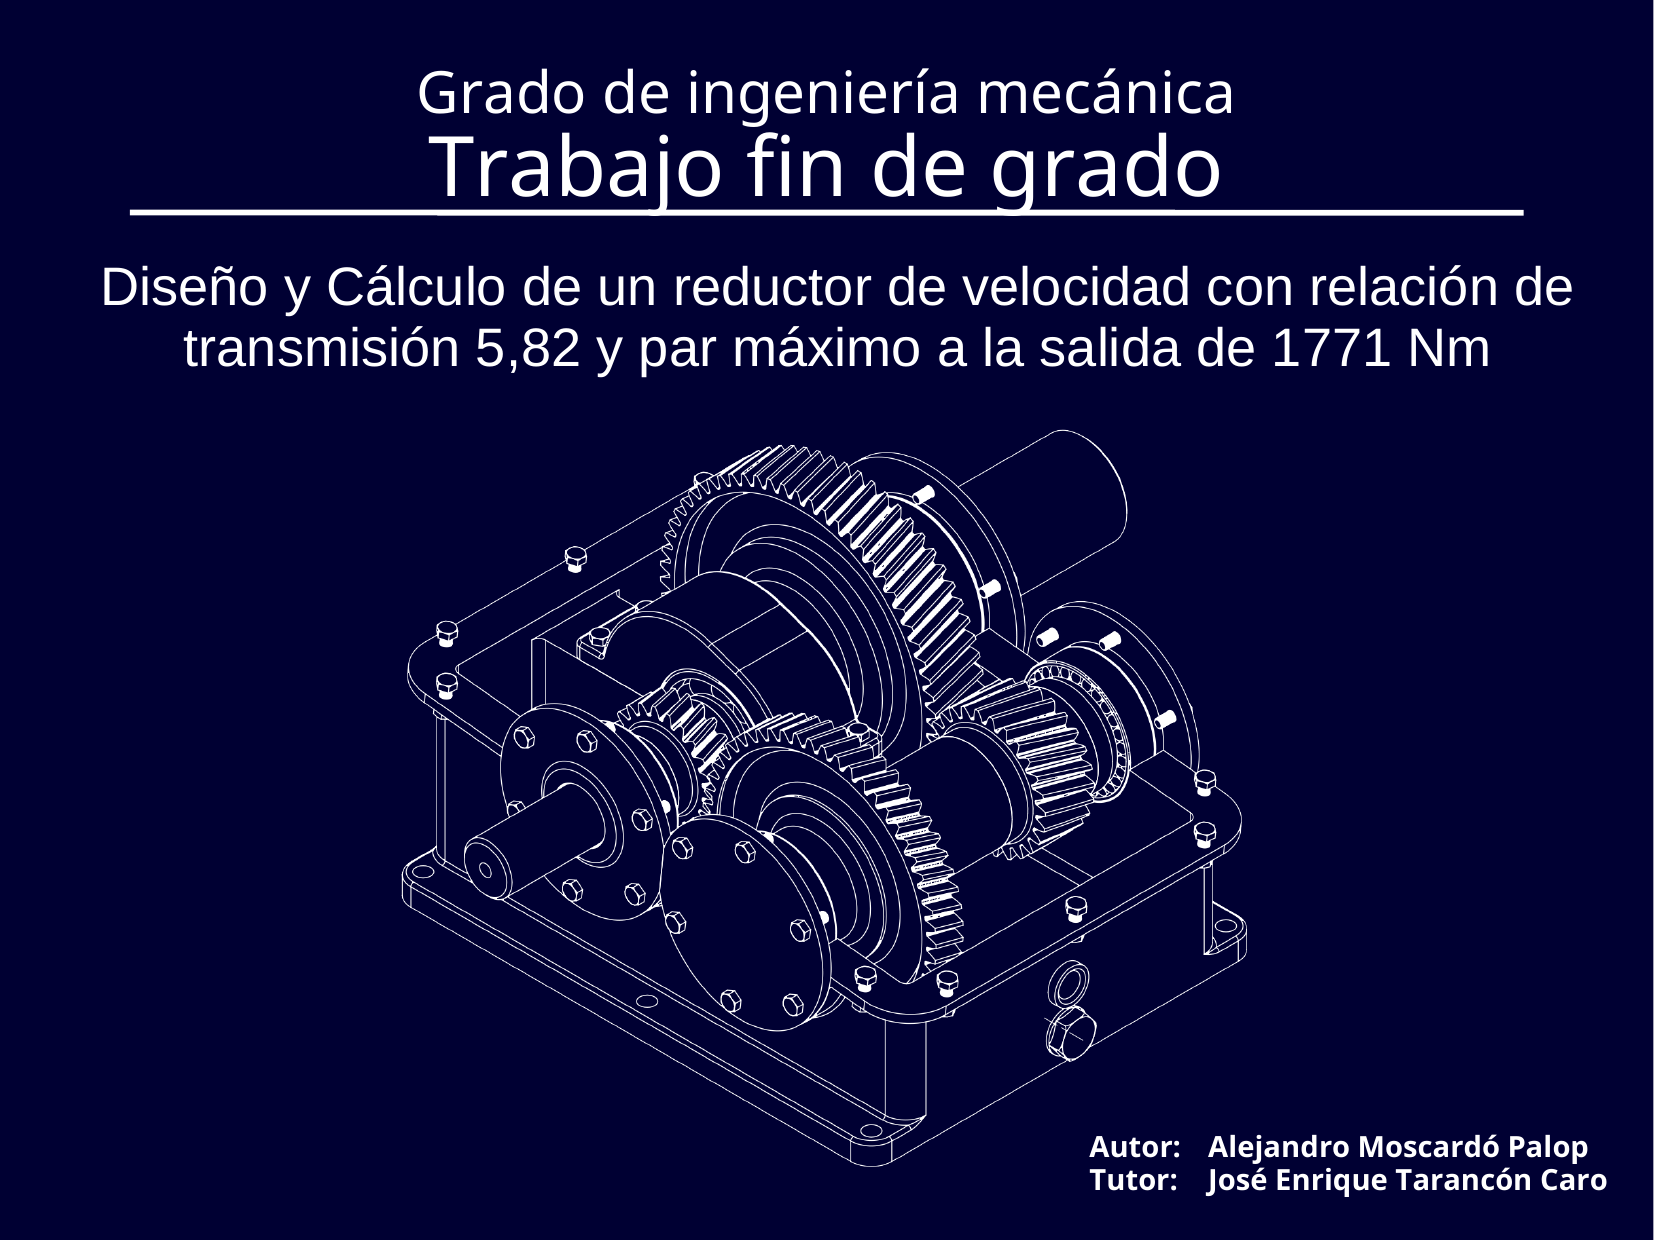

# Grado de ingeniería mecánica Trabajo fin de grado
Diseño y Cálculo de un reductor de velocidad con relación de transmisión 5,82 y par máximo a la salida de 1771 Nm
Autor:	Alejandro Moscardó Palop
Tutor:	José Enrique Tarancón Caro